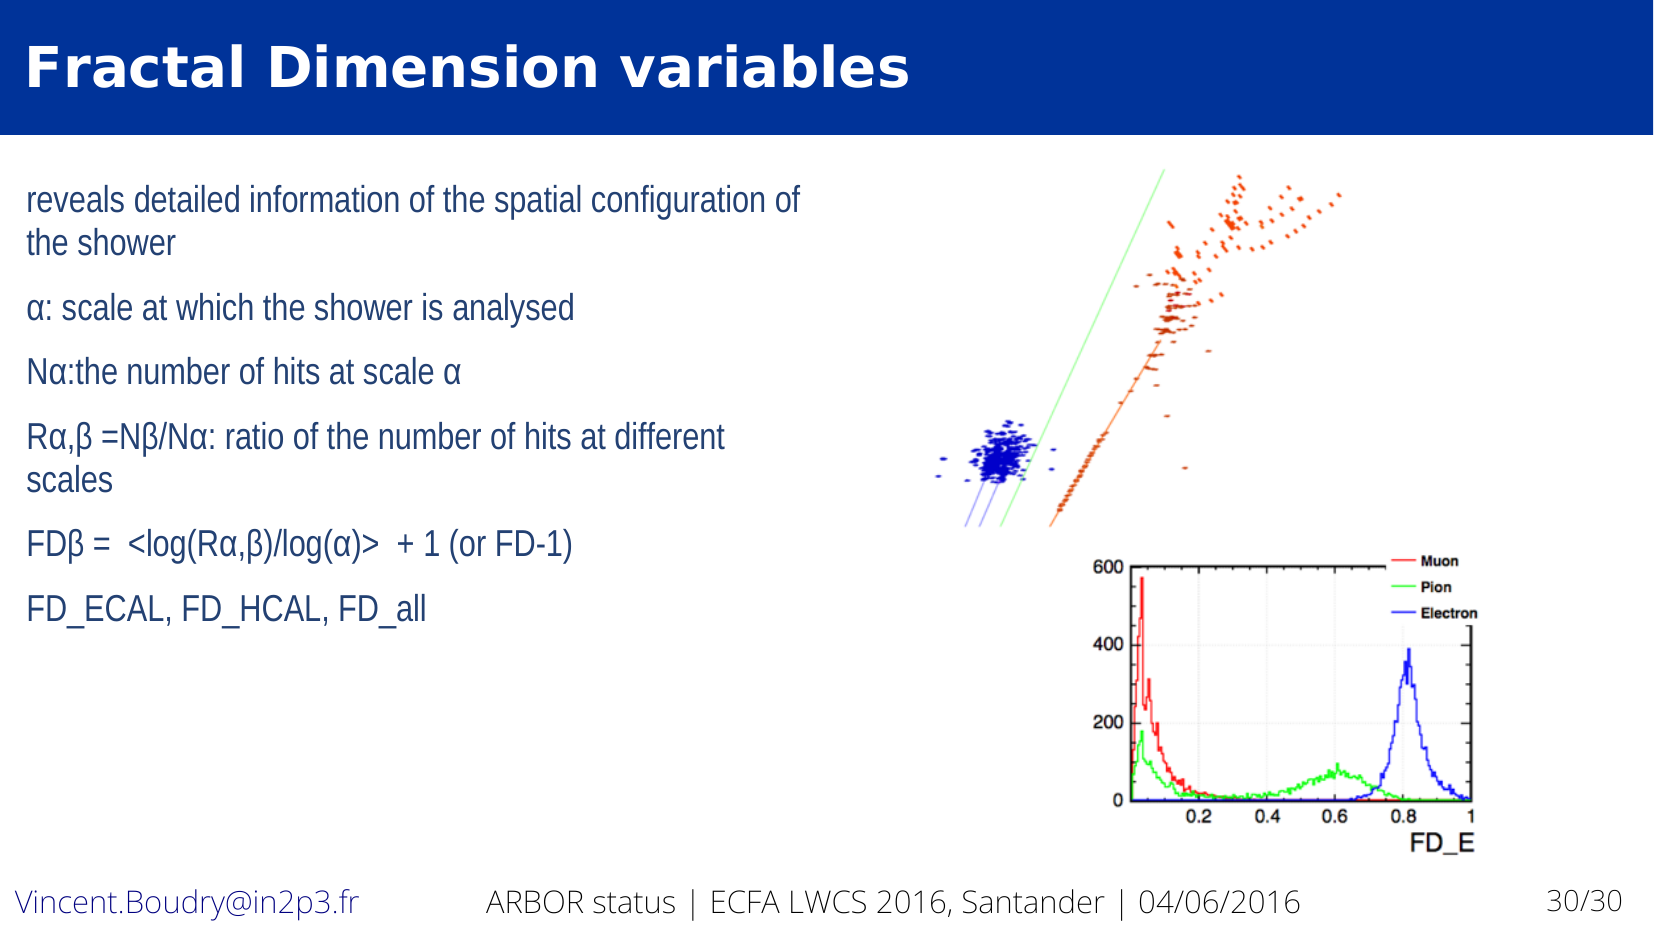

# Fractal Dimension variables
reveals detailed information of the spatial configuration of the shower
α: scale at which the shower is analysed
Nα:the number of hits at scale α
Rα,β =Nβ/Nα: ratio of the number of hits at different scales
FDβ = <log(Rα,β)/log(α)> + 1 (or FD-1)
FD_ECAL, FD_HCAL, FD_all
ARBOR status | ECFA LWCS 2016, Santander | 04/06/2016
30